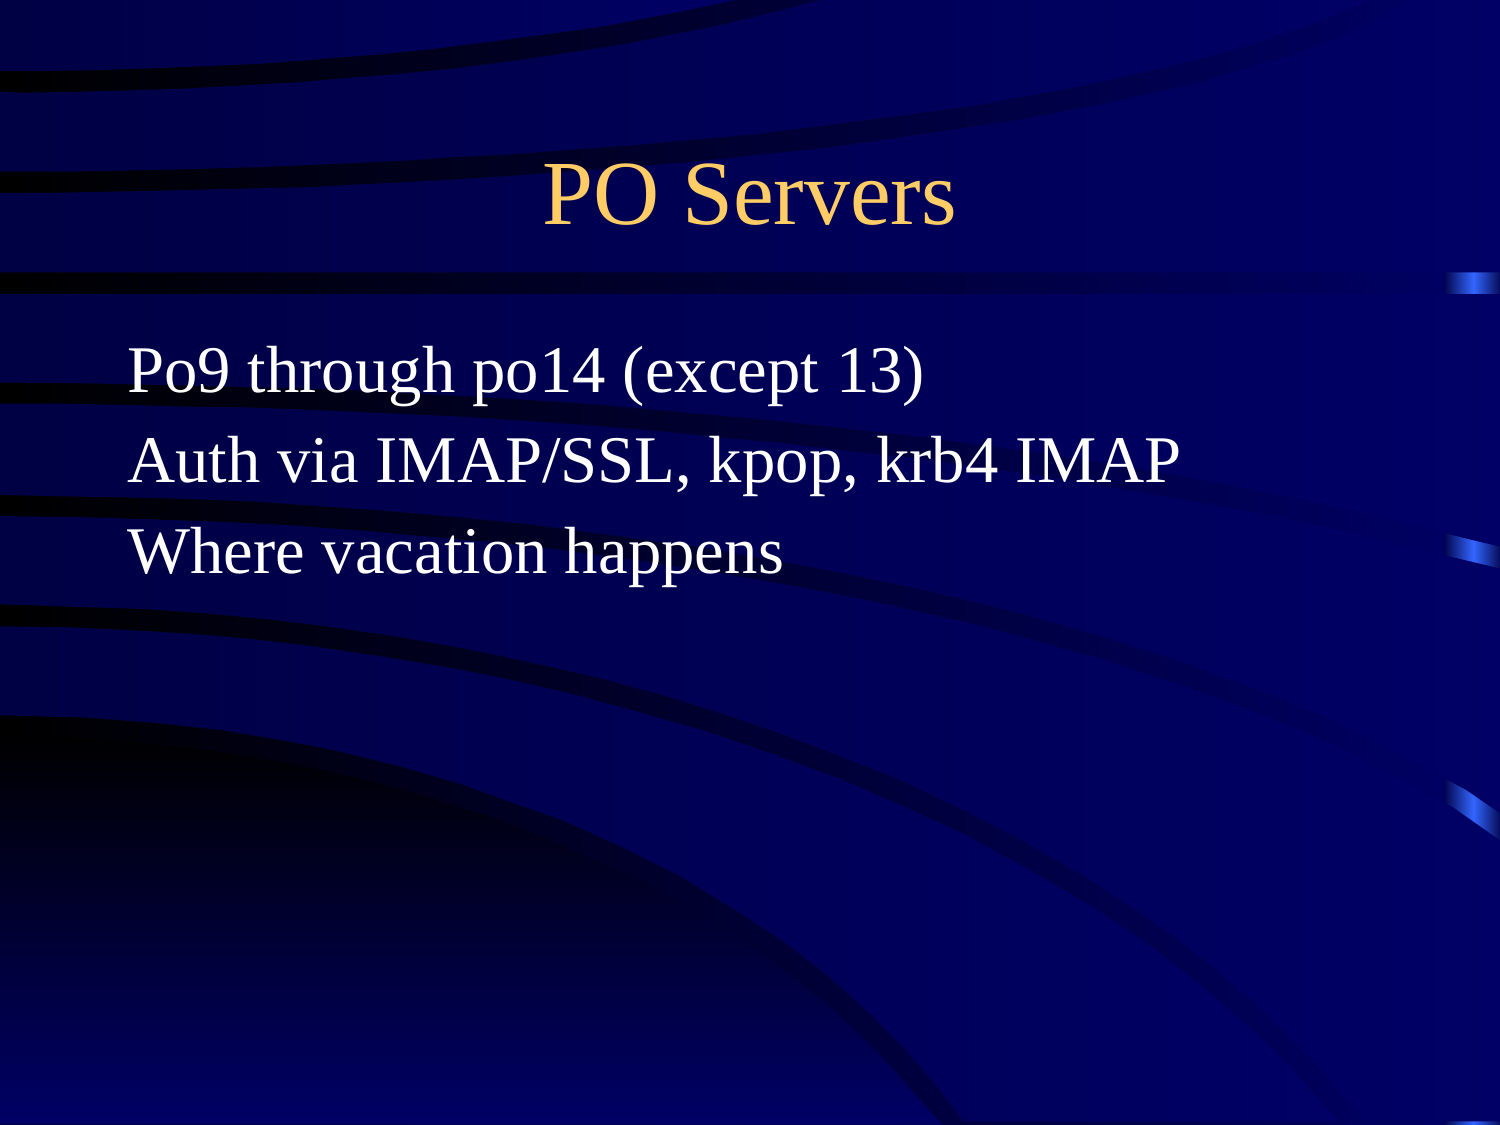

# PO Servers
Po9 through po14 (except 13)
Auth via IMAP/SSL, kpop, krb4 IMAP
Where vacation happens